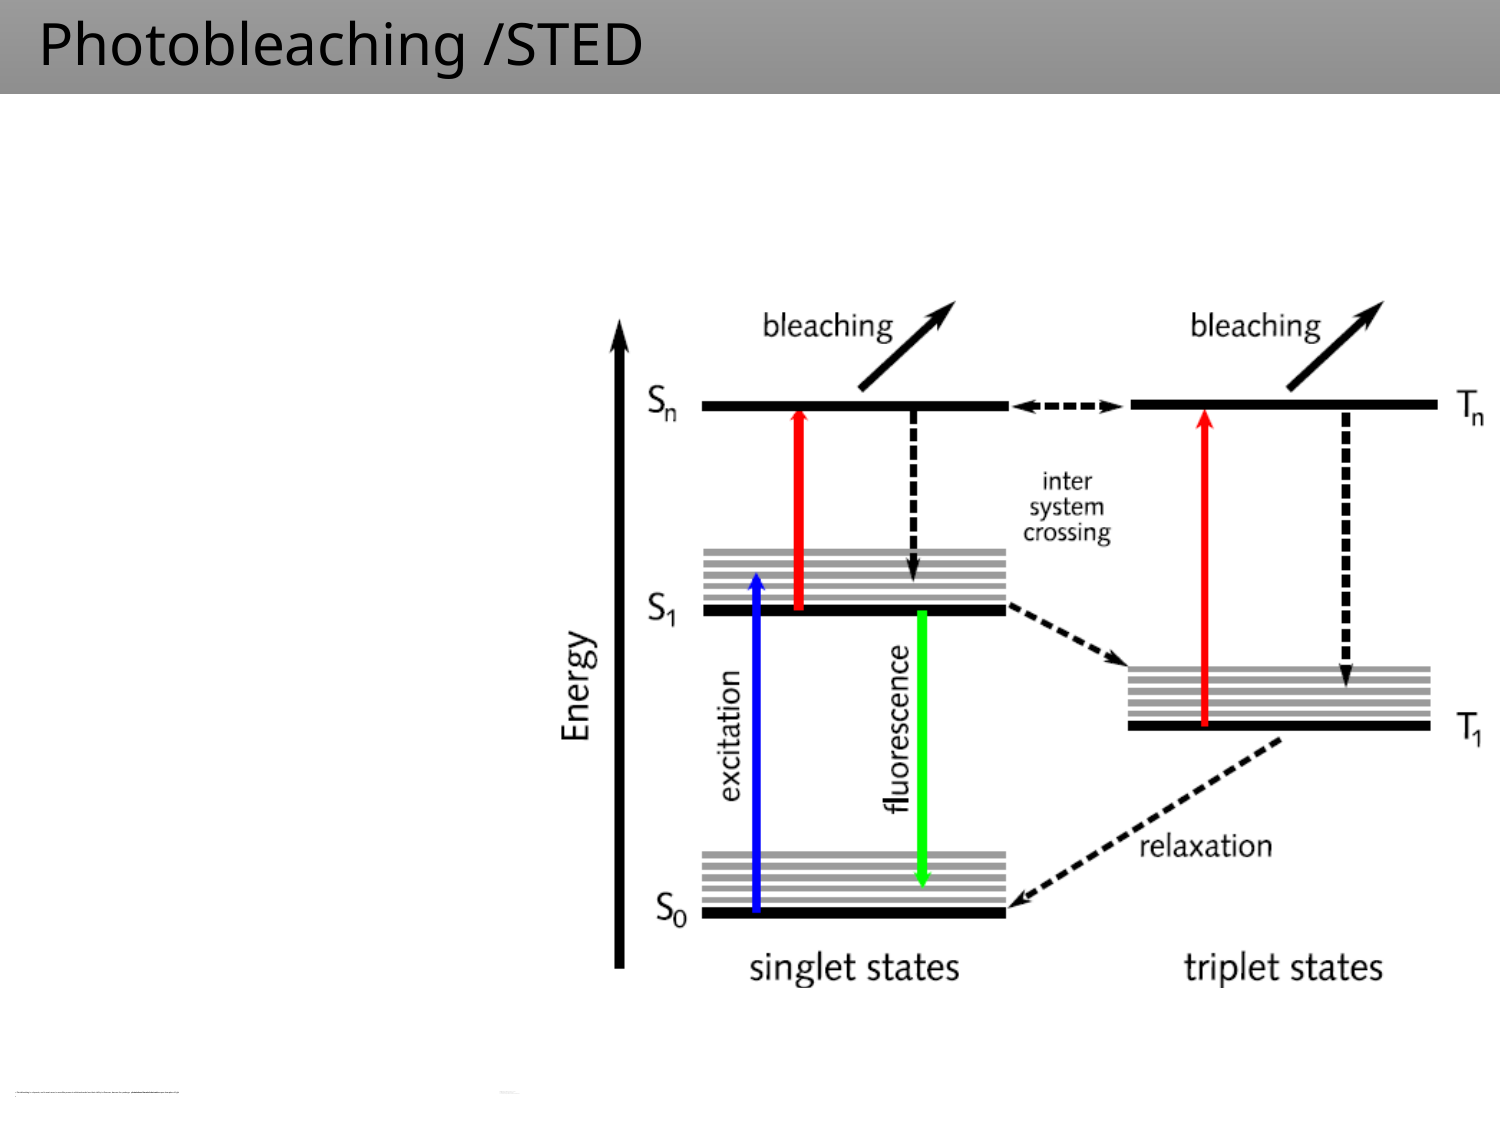

# Photobleaching /STED
Photobleaching is a dynamic, and in most cases, irreversible process in which molecules lose their ability to fluoresce, because they undergo photoinduced chemical destruction upon absorption of light
T1→ TN absorption is often red-shifted with respect to the ground state absorption
spectrum
the triplet lifetime is usually in the range of several microseconds, bleaching
or reverse inter system crossing via the triplet states can be an important factor in STED microscopy